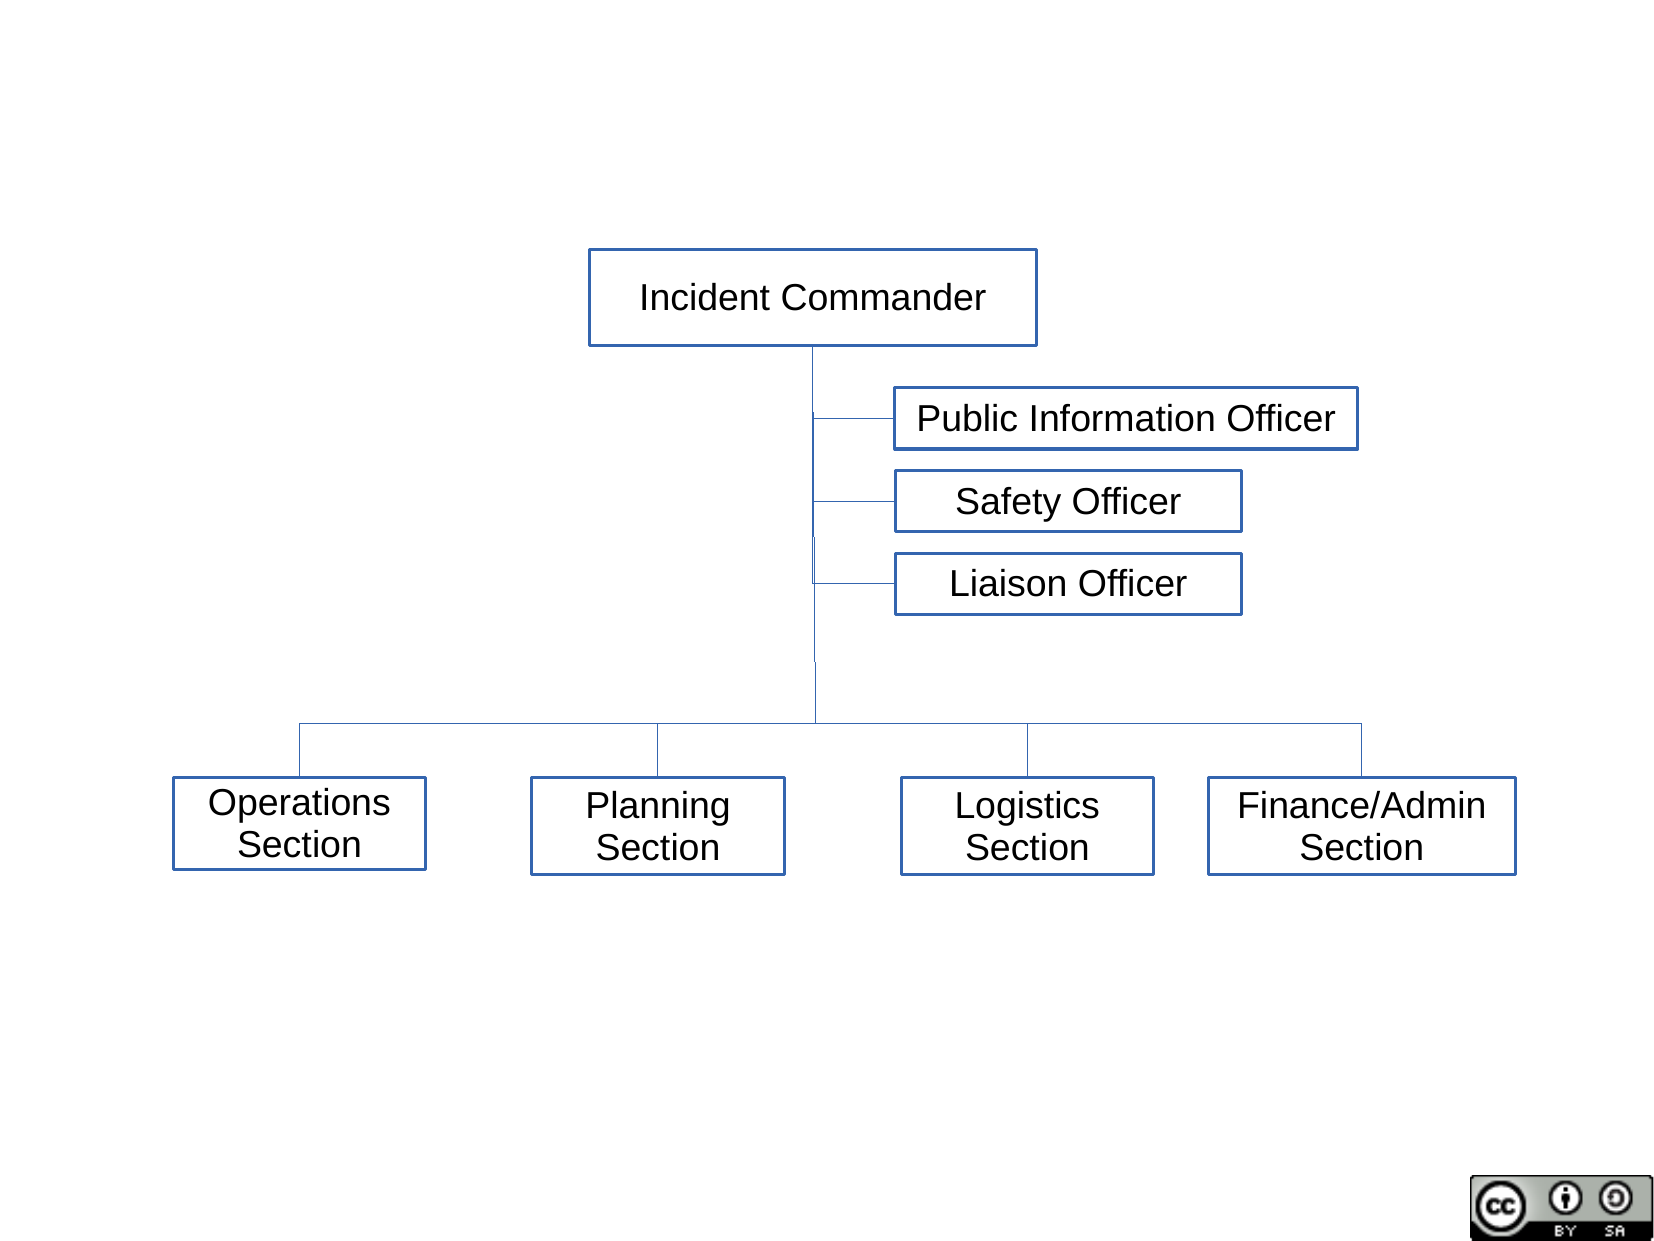

Incident Commander
Public Information Officer
Safety Officer
Liaison Officer
Operations
Section
Logistics
Section
Finance/Admin
Section
Planning
Section